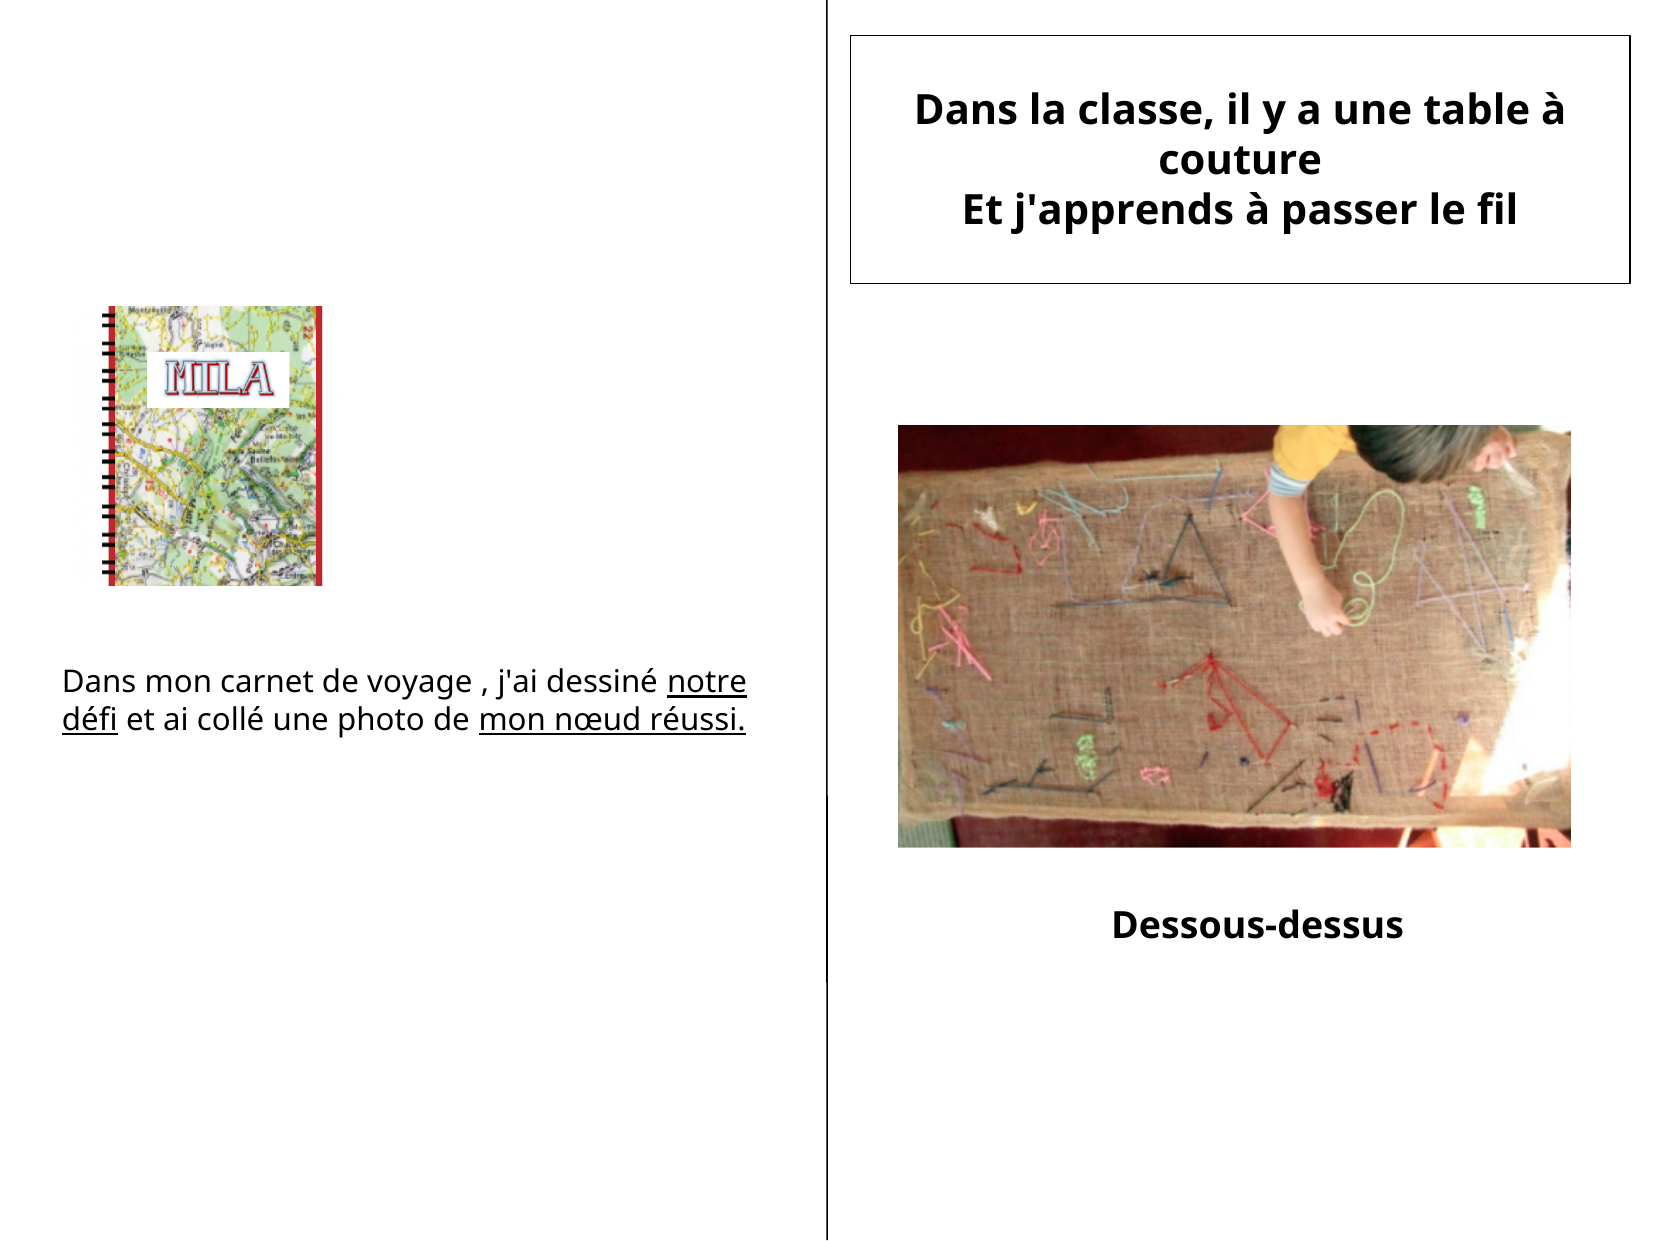

Dans la classe, il y a une table à couture
Et j'apprends à passer le fil
Dans mon carnet de voyage , j'ai dessiné notre défi et ai collé une photo de mon nœud réussi.
Dessous-dessus